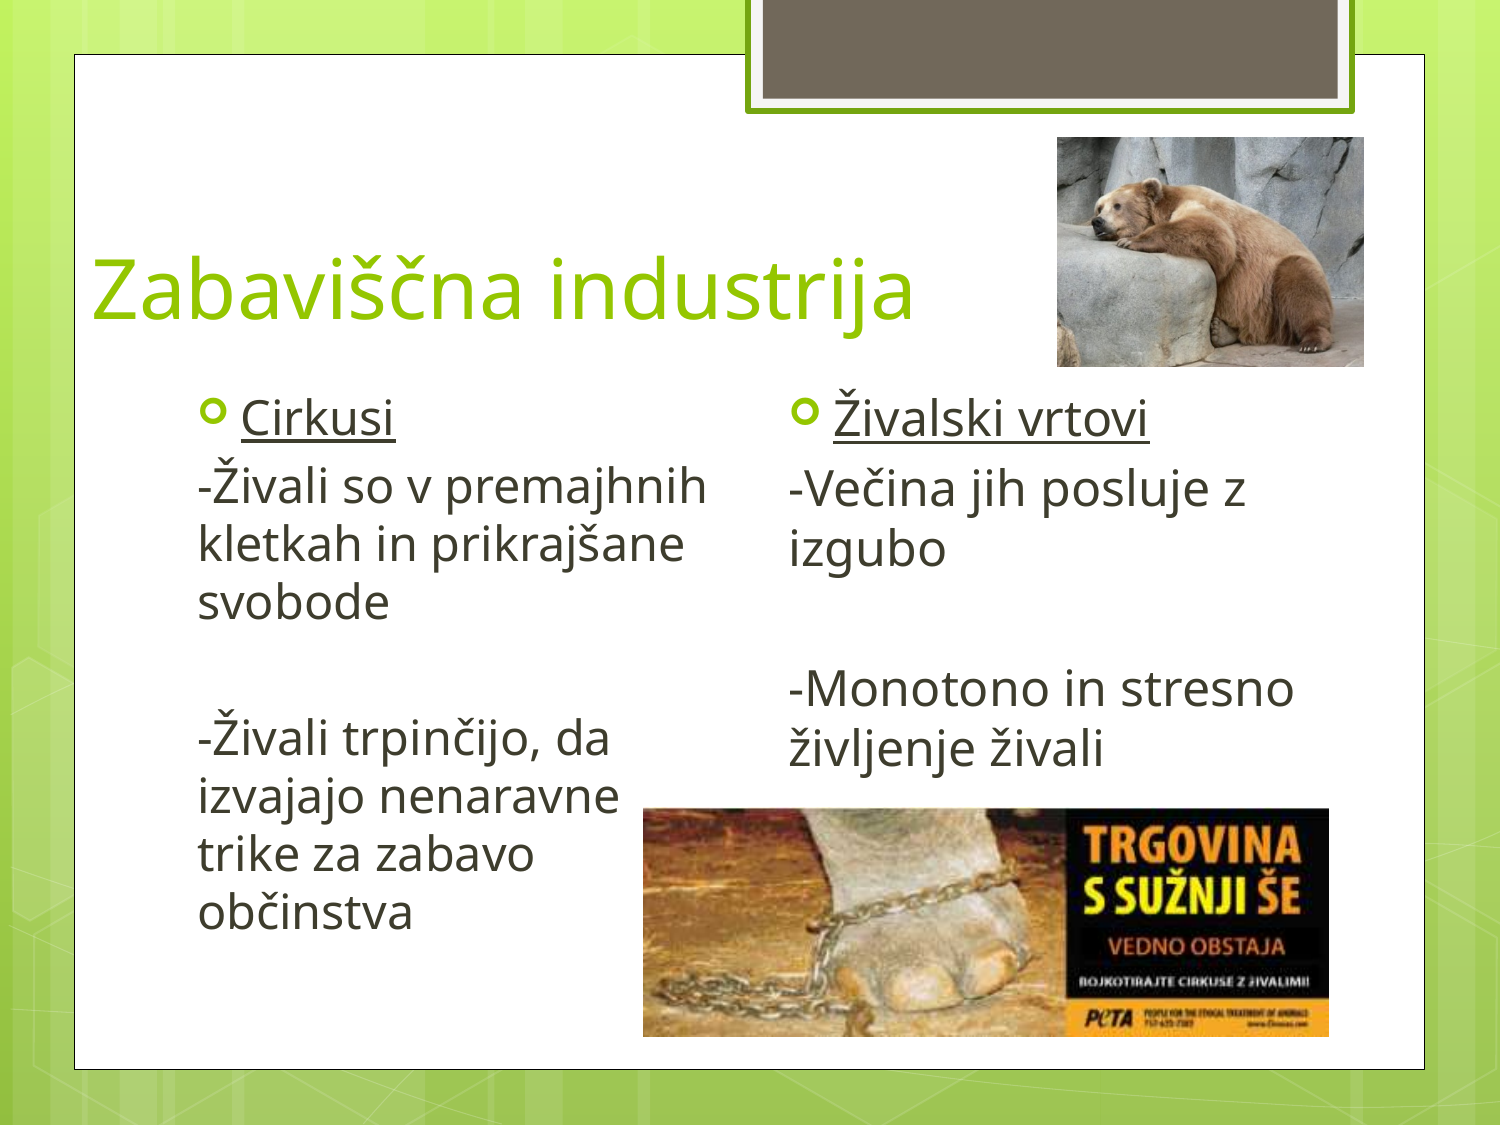

# Zabaviščna industrija
Cirkusi
-Živali so v premajhnih kletkah in prikrajšane svobode
-Živali trpinčijo, da izvajajo nenaravne trike za zabavo občinstva
Živalski vrtovi
-Večina jih posluje z izgubo
-Monotono in stresno življenje živali